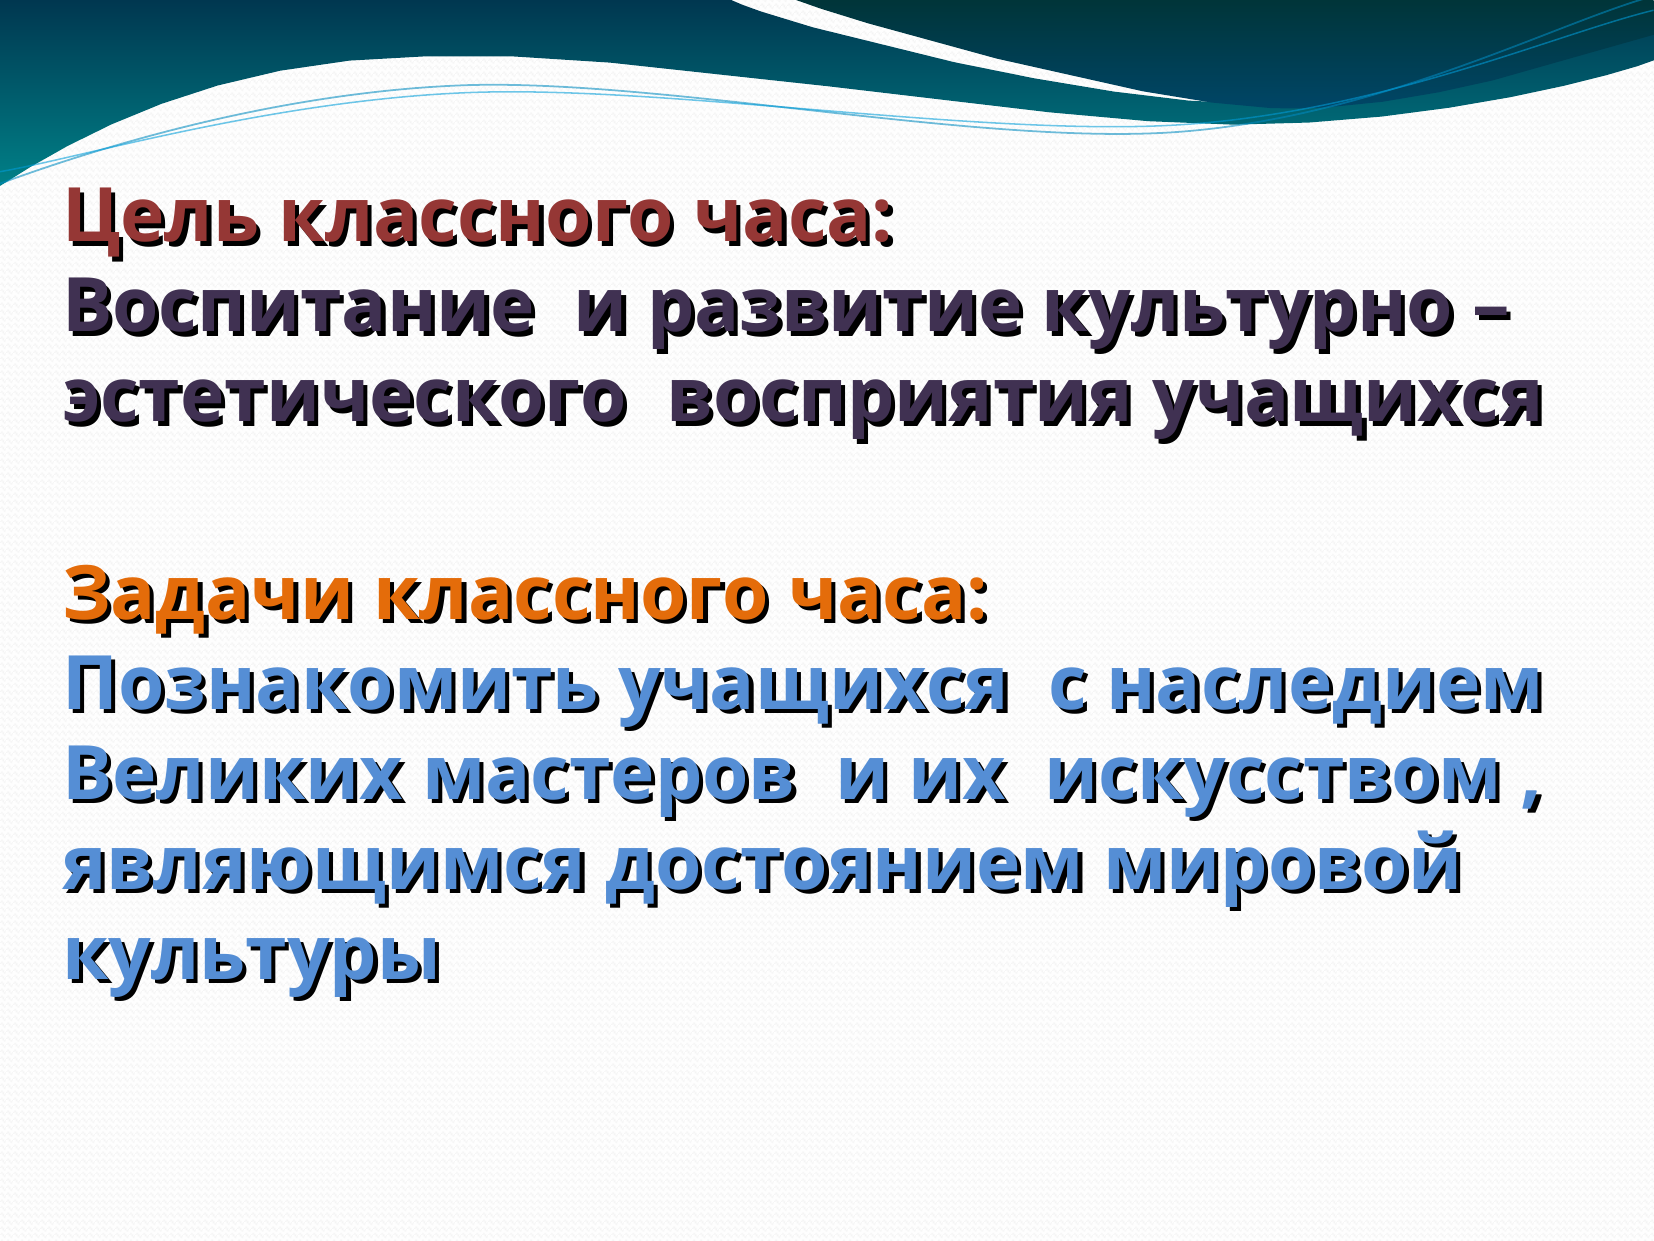

Цель классного часа:
Воспитание и развитие культурно – эстетического восприятия учащихся
Задачи классного часа:
Познакомить учащихся с наследием Великих мастеров и их искусством , являющимся достоянием мировой культуры